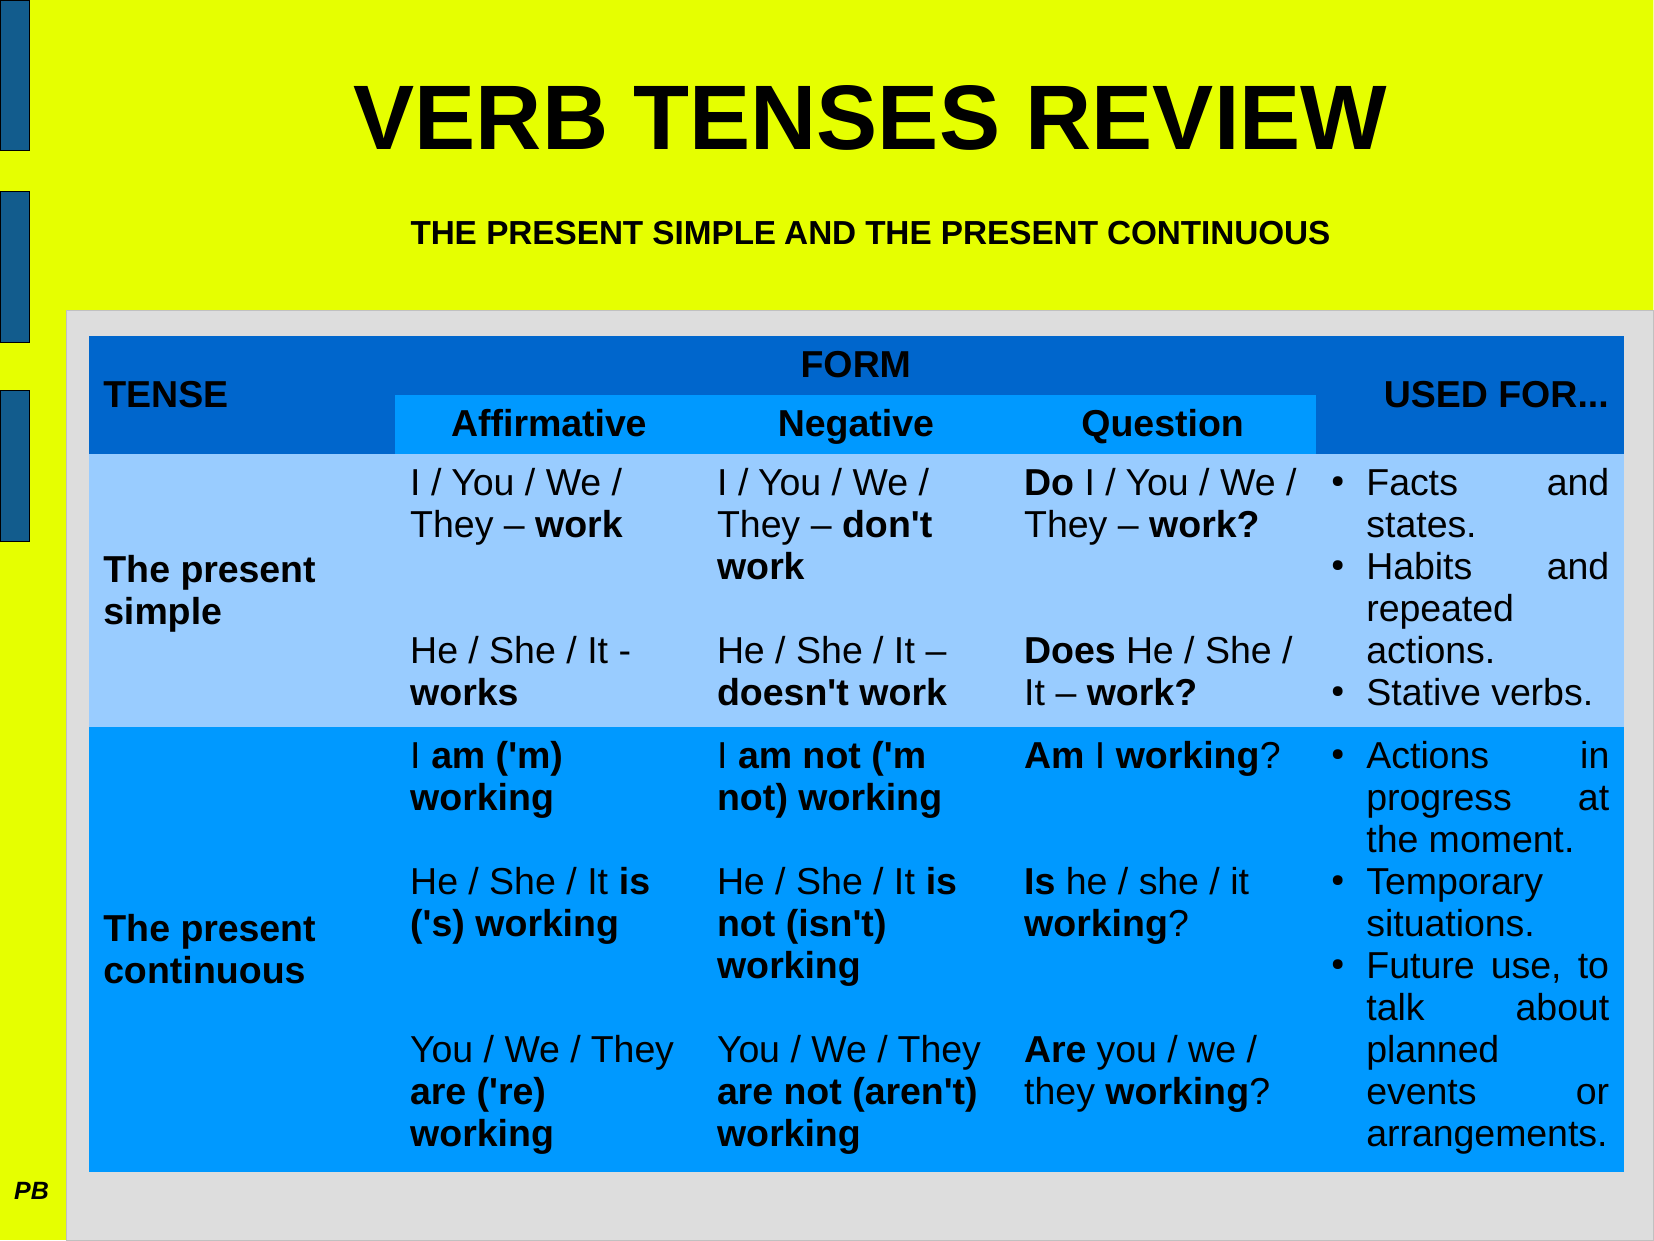

VERB TENSES REVIEW
THE PRESENT SIMPLE AND THE PRESENT CONTINUOUS
| TENSE | FORM | | | USED FOR... |
| --- | --- | --- | --- | --- |
| | Affirmative | Negative | Question | |
| The present simple | I / You / We / They – work He / She / It - works | I / You / We / They – don't work He / She / It – doesn't work | Do I / You / We / They – work? Does He / She / It – work? | Facts and states. Habits and repeated actions. Stative verbs. |
| The present continuous | I am ('m) working He / She / It is ('s) working You / We / They are ('re) working | I am not ('m not) working He / She / It is not (isn't) working You / We / They are not (aren't) working | Am I working? Is he / she / it working? Are you / we / they working? | Actions in progress at the moment. Temporary situations. Future use, to talk about planned events or arrangements. |
PB